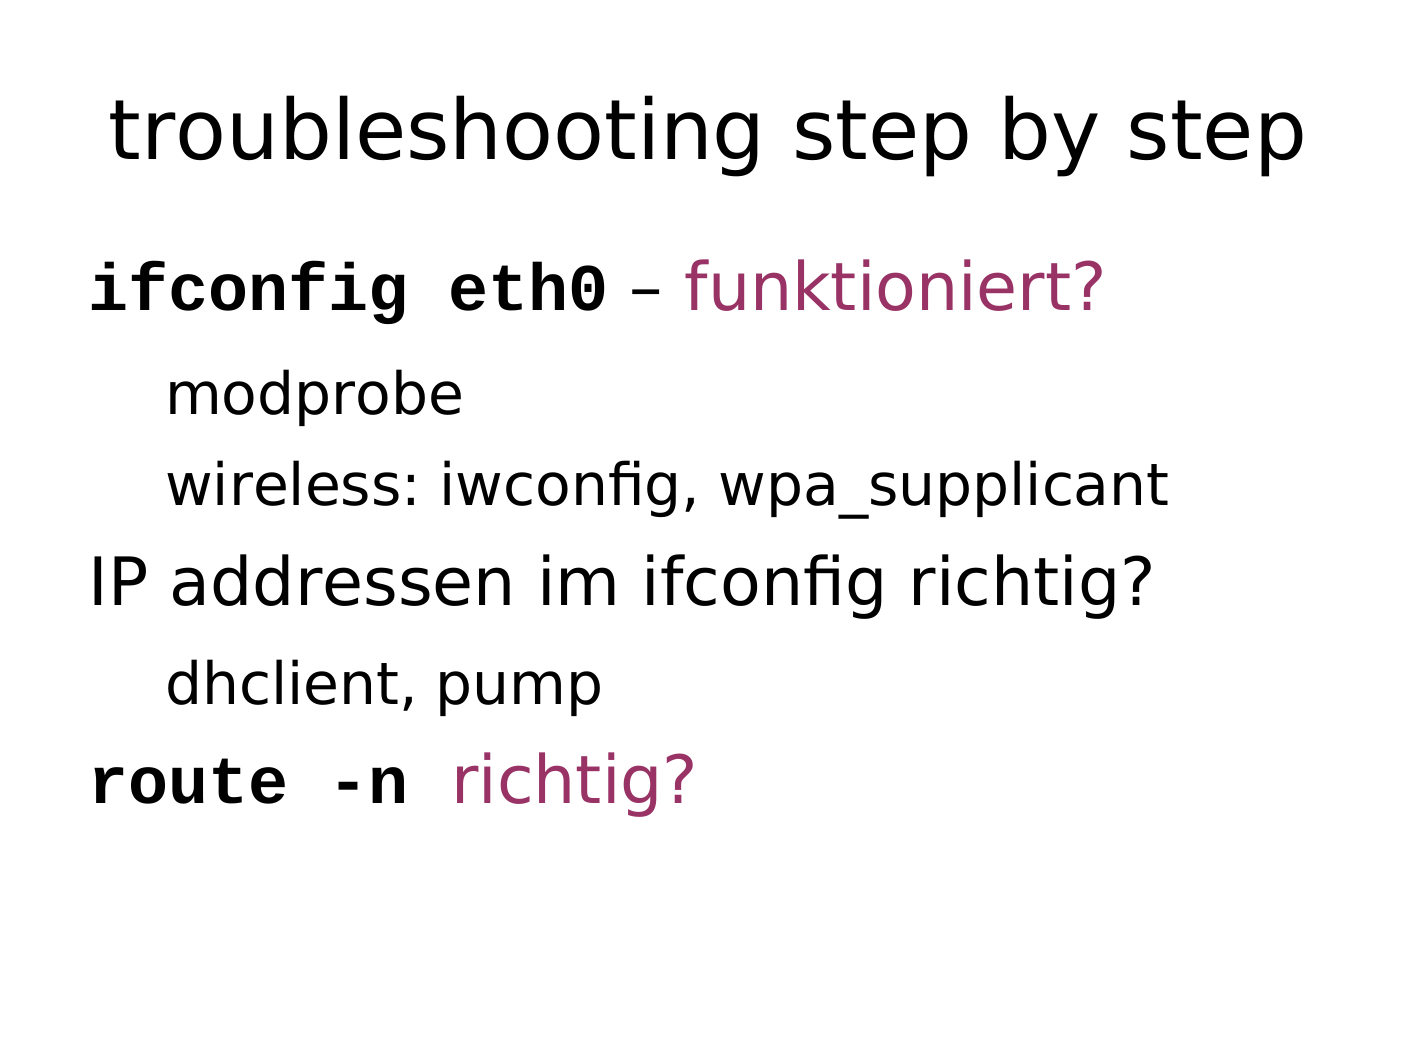

# troubleshooting step by step
ifconfig eth0 – funktioniert?
modprobe
wireless: iwconfig, wpa_supplicant
IP addressen im ifconfig richtig?
dhclient, pump
route -n richtig?